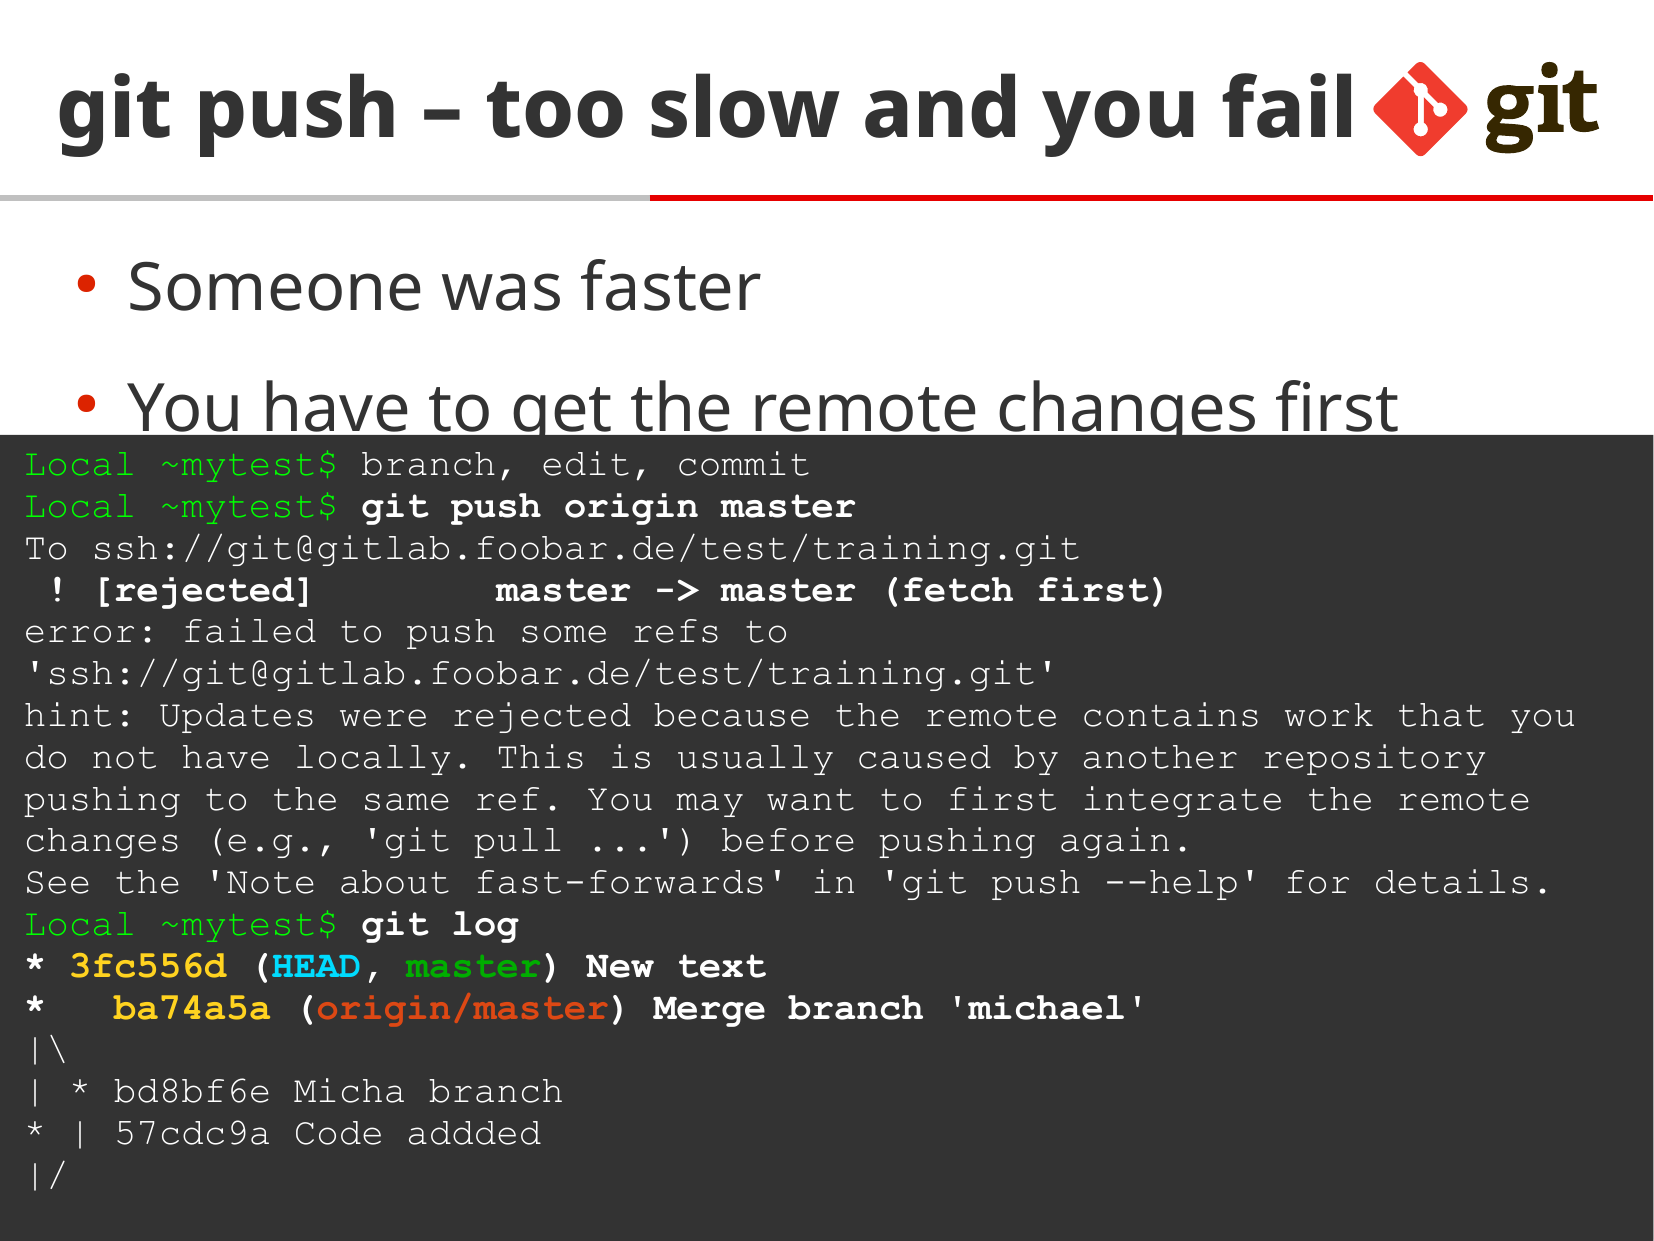

# git push – too slow and you fail
Someone was faster
You have to get the remote changes first
Prefer rebase over merge, avoids ugly commit
Local ~mytest$ branch, edit, commit
Local ~mytest$ git push origin master
To ssh://git@gitlab.foobar.de/test/training.git
 ! [rejected] master -> master (fetch first)
error: failed to push some refs to 'ssh://git@gitlab.foobar.de/test/training.git'
hint: Updates were rejected because the remote contains work that you do not have locally. This is usually caused by another repository pushing to the same ref. You may want to first integrate the remote changes (e.g., 'git pull ...') before pushing again.
See the 'Note about fast-forwards' in 'git push --help' for details.
Local ~mytest$ git log
* 3fc556d (HEAD, master) New text
* ba74a5a (origin/master) Merge branch 'michael'
|\
| * bd8bf6e Micha branch
* | 57cdc9a Code addded
|/
69